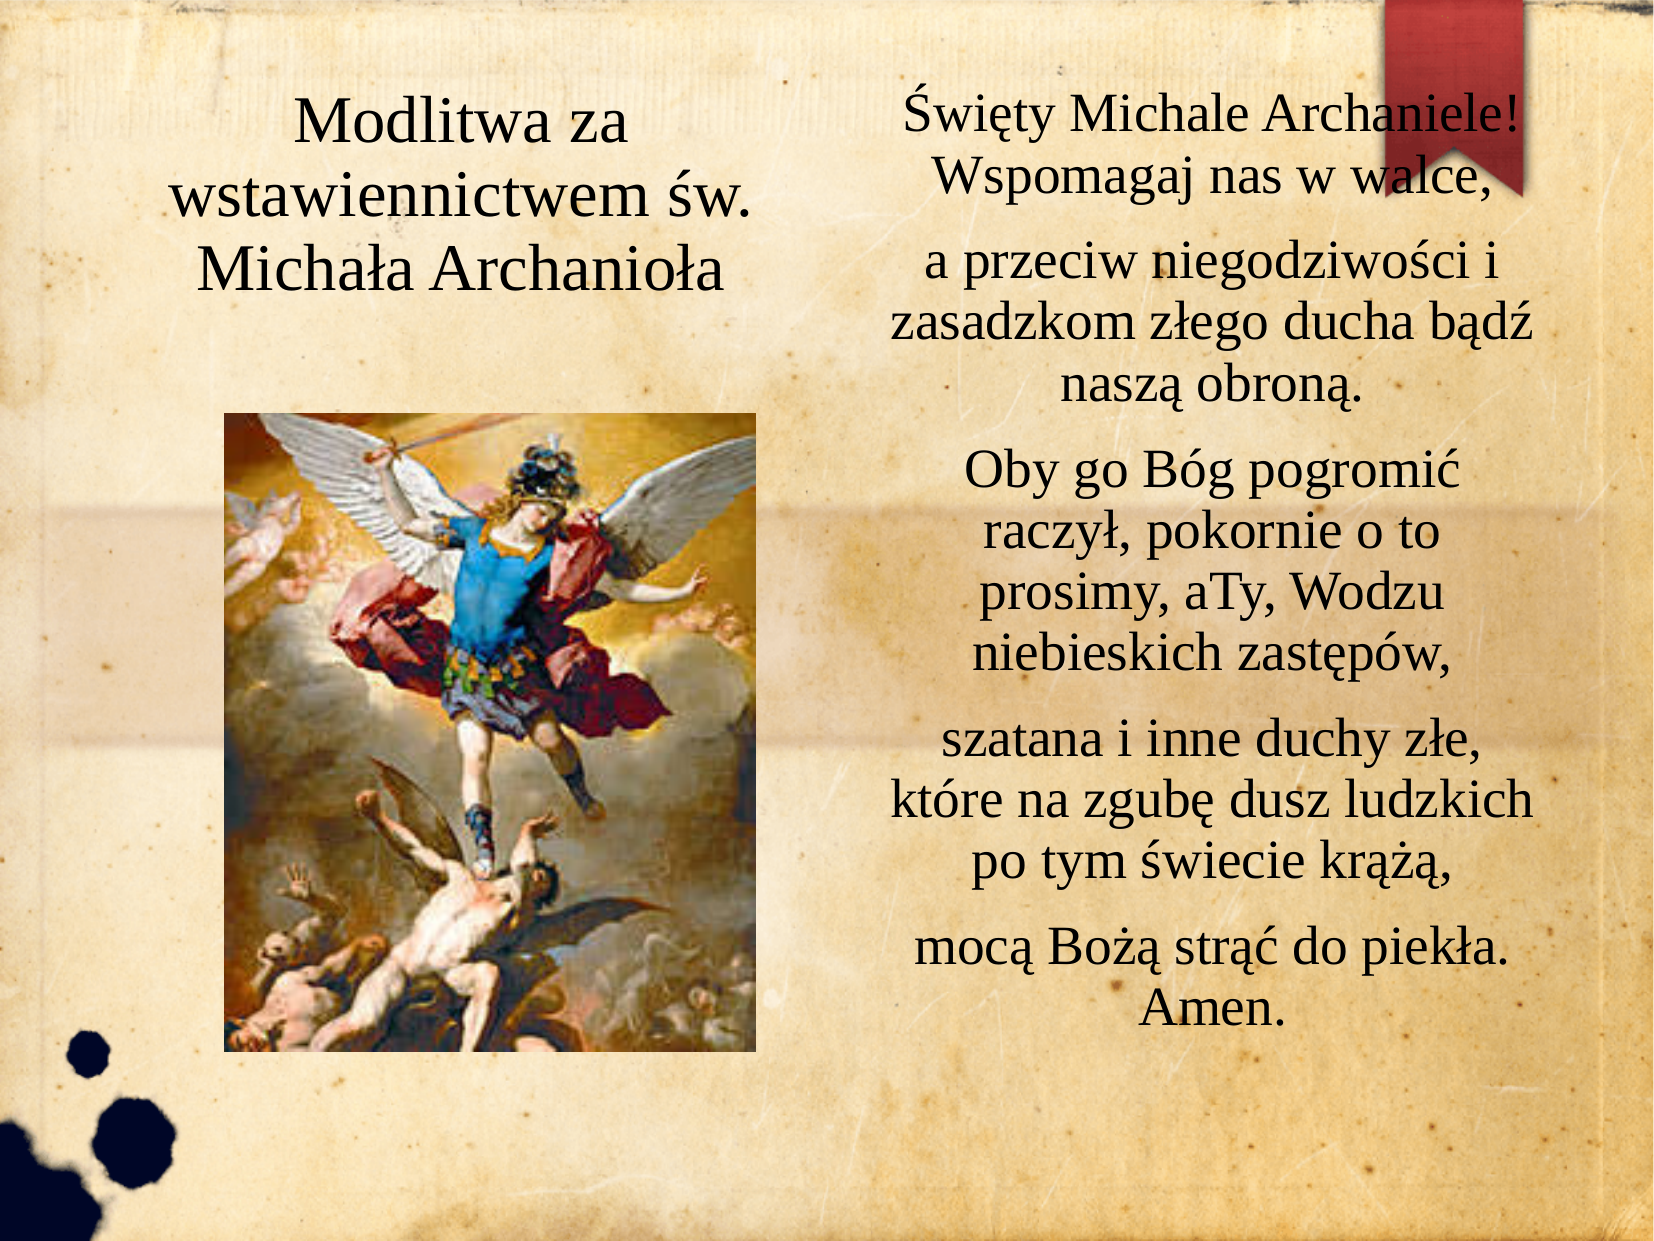

Modlitwa za wstawiennictwem św. Michała Archanioła
Święty Michale Archaniele! Wspomagaj nas w walce,
a przeciw niegodziwości i zasadzkom złego ducha bądź naszą obroną.
Oby go Bóg pogromić raczył, pokornie o to prosimy, aTy, Wodzu niebieskich zastępów,
szatana i inne duchy złe, które na zgubę dusz ludzkich po tym świecie krążą,
mocą Bożą strąć do piekła. Amen.
#